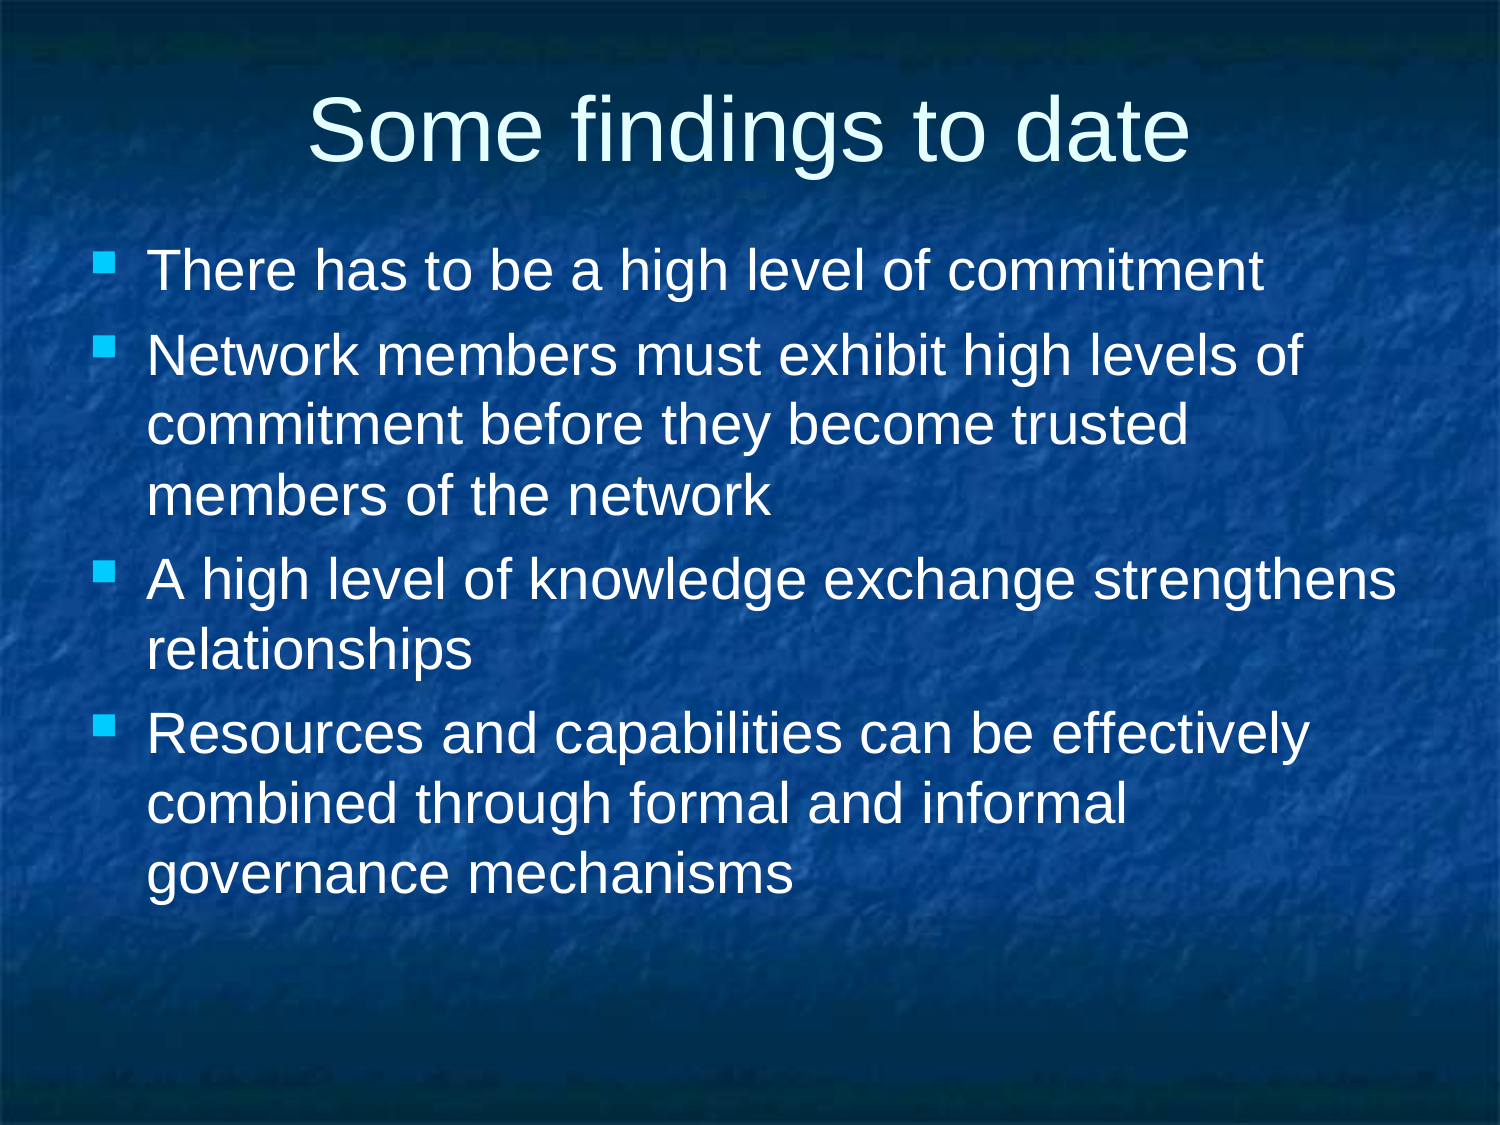

# Some findings to date
There has to be a high level of commitment
Network members must exhibit high levels of commitment before they become trusted members of the network
A high level of knowledge exchange strengthens relationships
Resources and capabilities can be effectively combined through formal and informal governance mechanisms